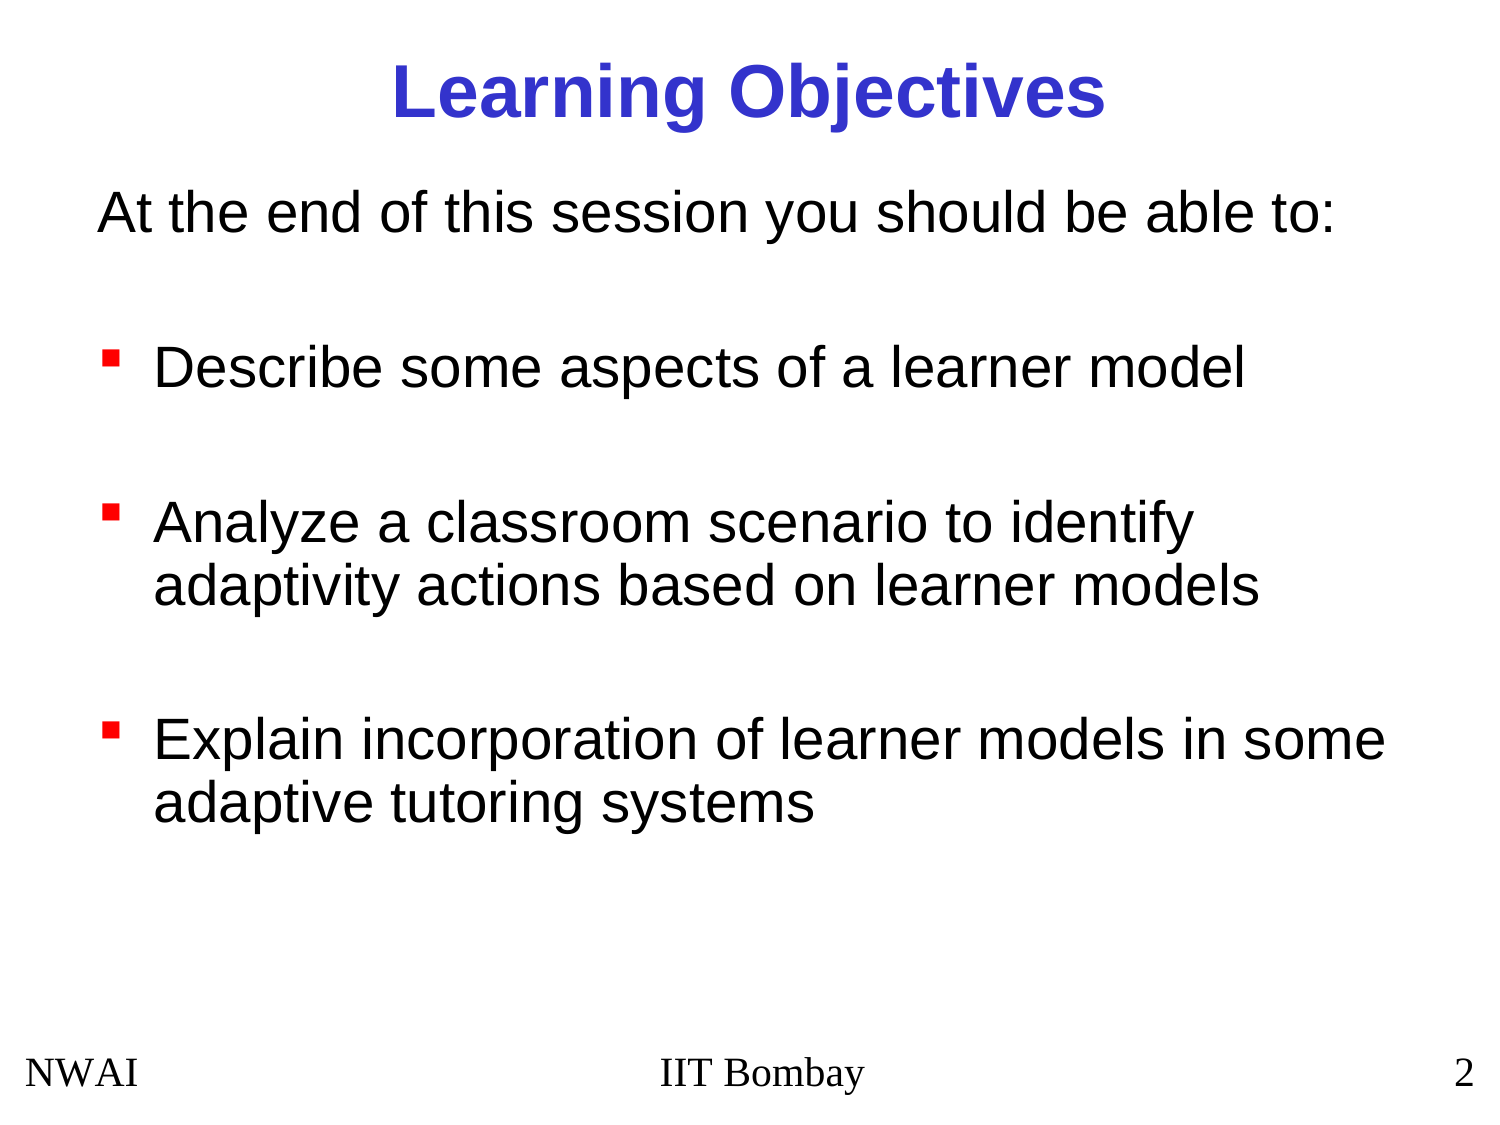

# Learning Objectives
At the end of this session you should be able to:
Describe some aspects of a learner model
Analyze a classroom scenario to identify adaptivity actions based on learner models
Explain incorporation of learner models in some adaptive tutoring systems
NWAI
IIT Bombay
2